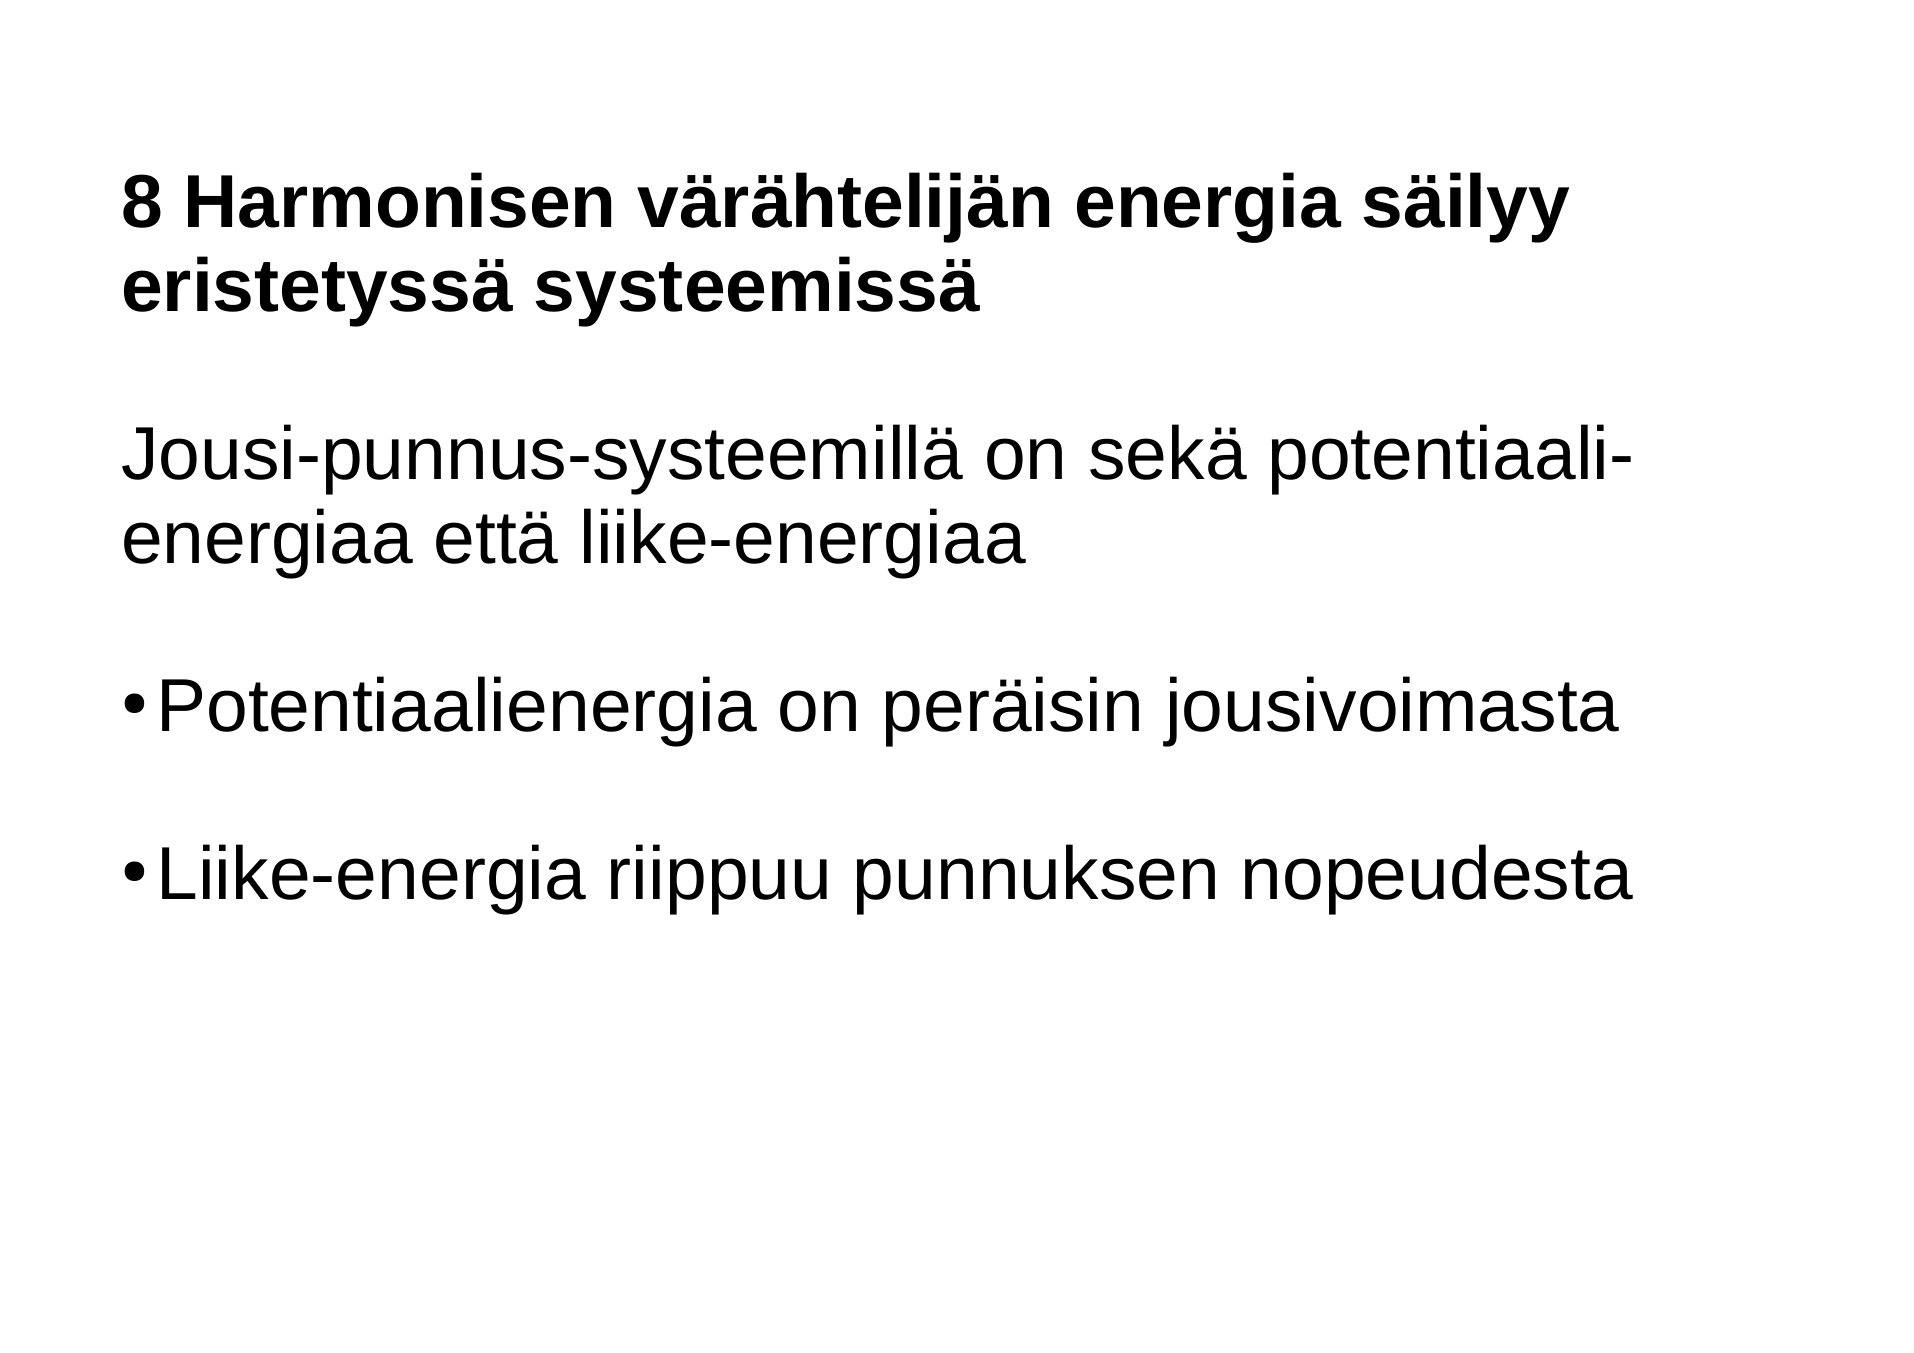

8 Harmonisen värähtelijän energia säilyy
eristetyssä systeemissä
Jousi-punnus-systeemillä on sekä potentiaali-
energiaa että liike-energiaa
Potentiaalienergia on peräisin jousivoimasta
Liike-energia riippuu punnuksen nopeudesta